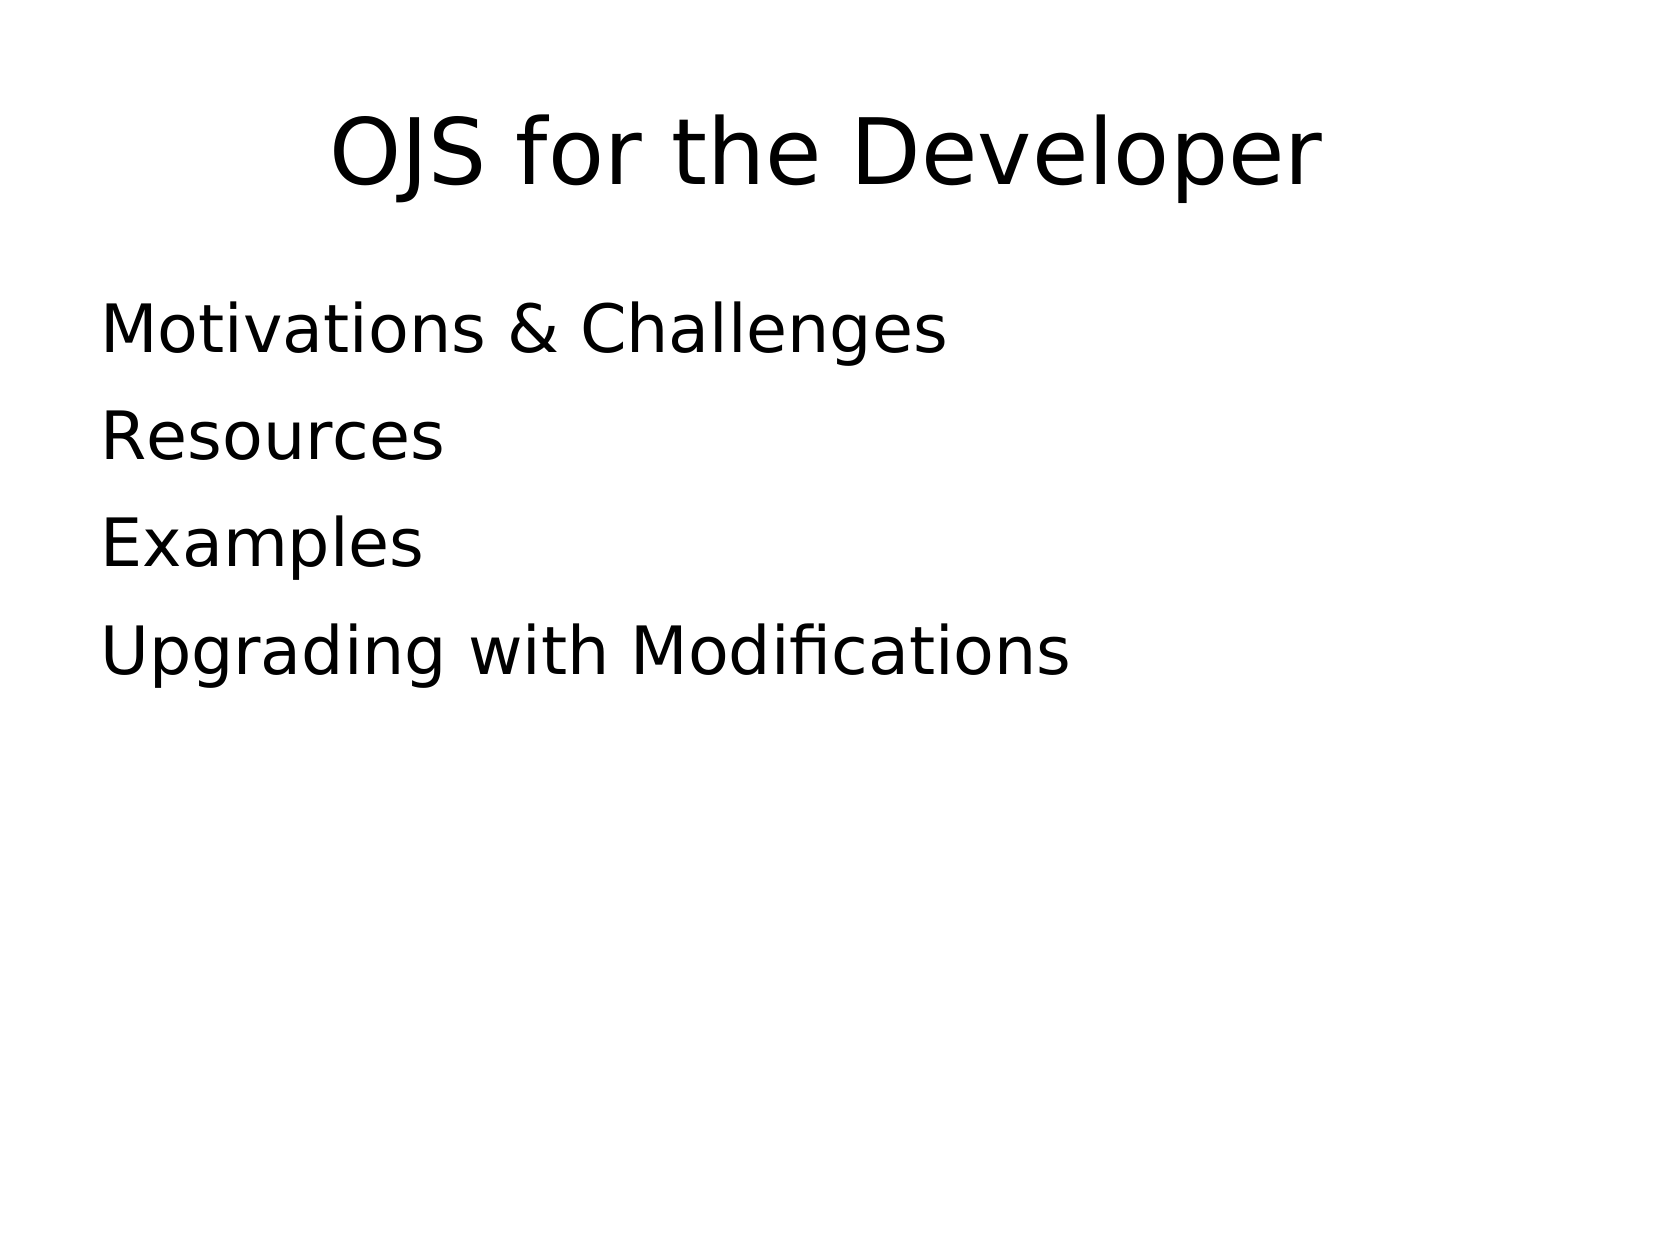

# OJS for the Developer
Motivations & Challenges
Resources
Examples
Upgrading with Modifications